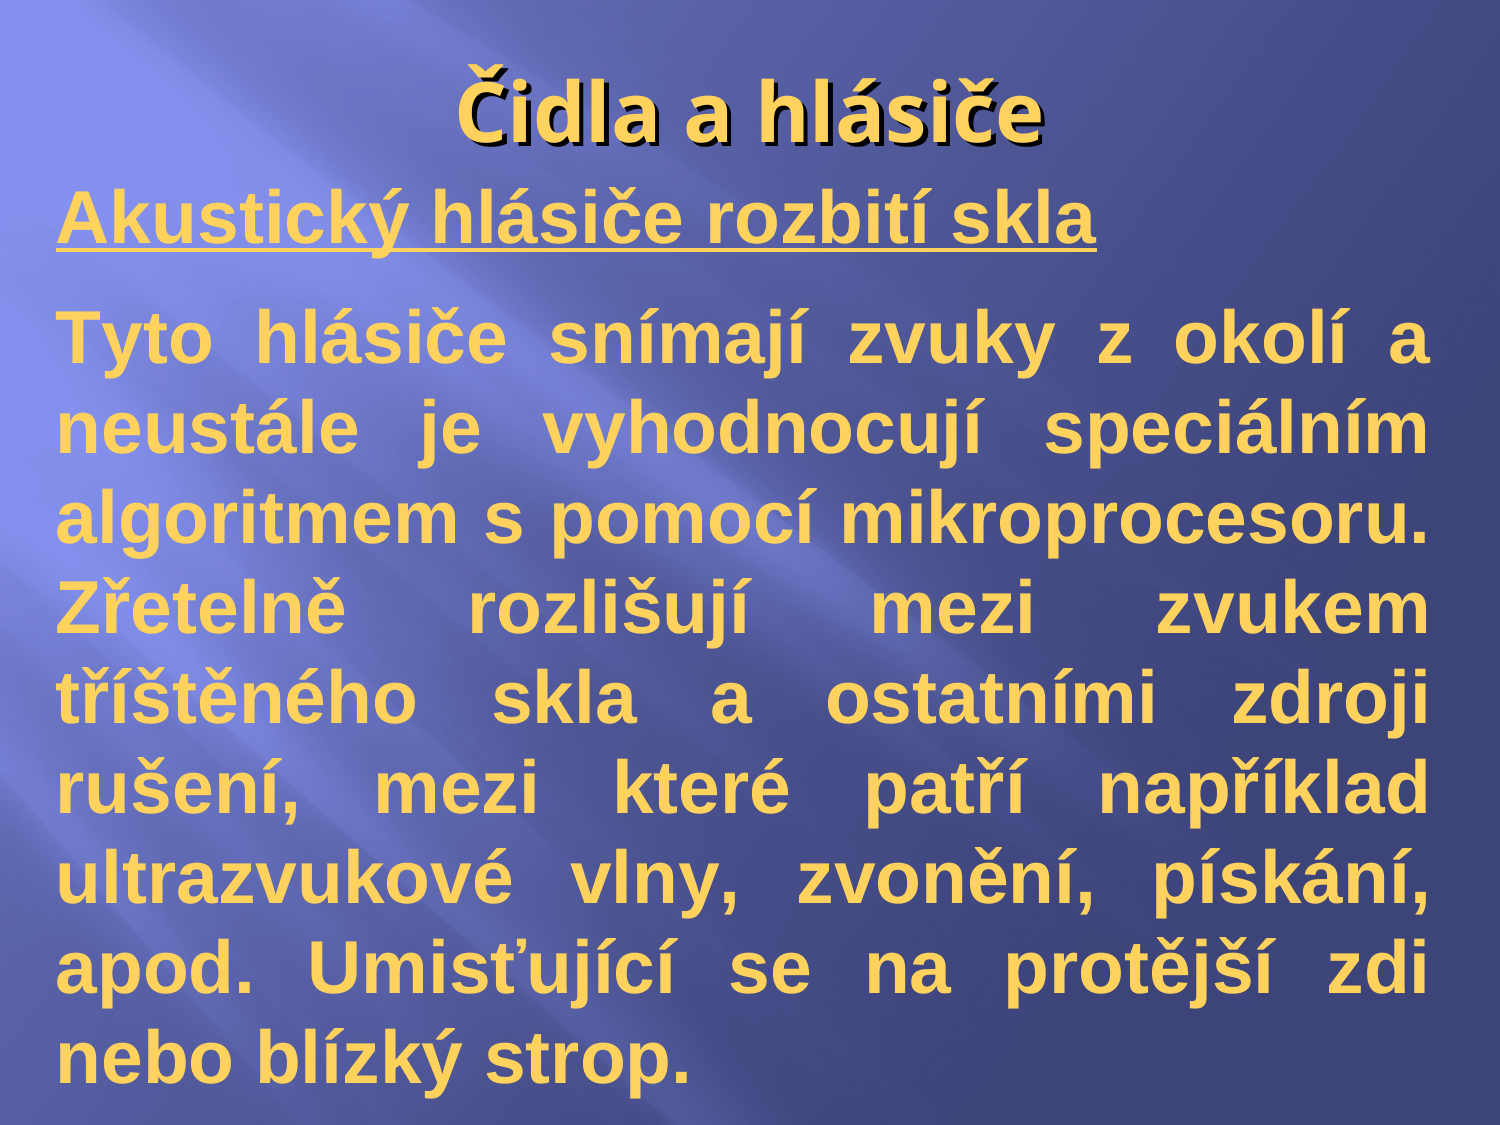

# Čidla a hlásiče
Akustický hlásiče rozbití skla
Tyto hlásiče snímají zvuky z okolí a neustále je vyhodnocují speciálním algoritmem s pomocí mikroprocesoru. Zřetelně rozlišují mezi zvukem tříštěného skla a ostatními zdroji rušení, mezi které patří například ultrazvukové vlny, zvonění, pískání, apod. Umisťující se na protější zdi nebo blízký strop.